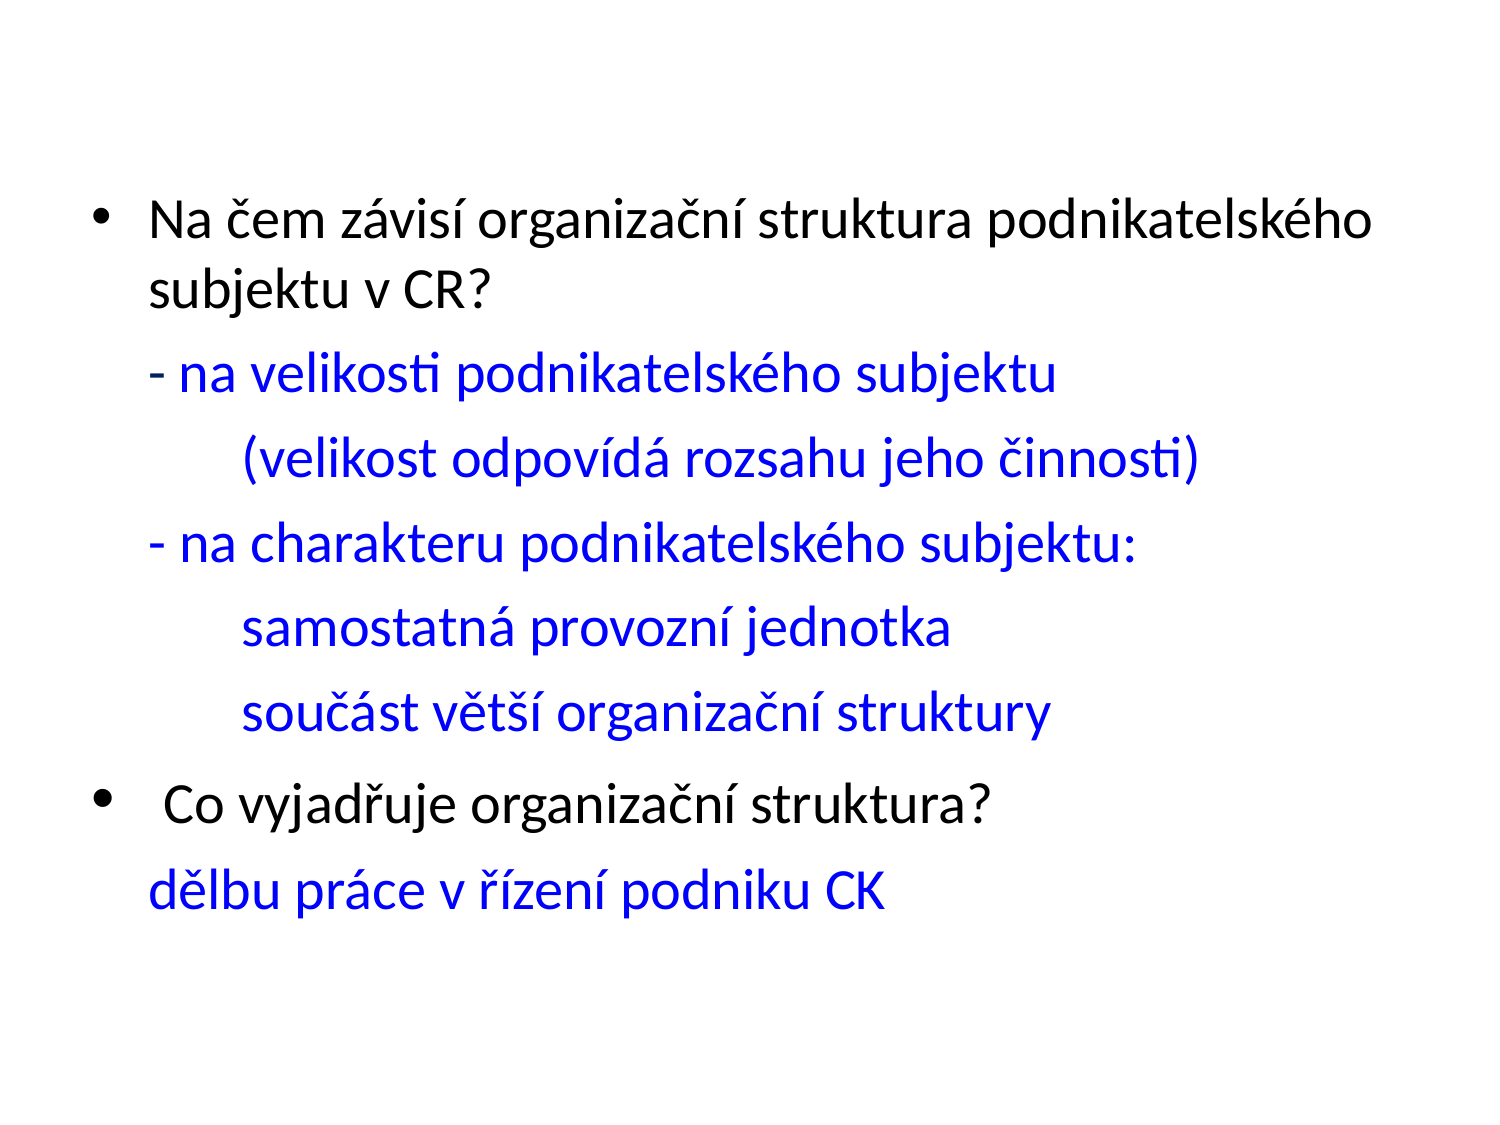

# Na čem závisí organizační struktura podnikatelského subjektu v CR?
	- na velikosti podnikatelského subjektu
		(velikost odpovídá rozsahu jeho činnosti)
	- na charakteru podnikatelského subjektu:
		samostatná provozní jednotka
		součást větší organizační struktury
 Co vyjadřuje organizační struktura?
	dělbu práce v řízení podniku CK